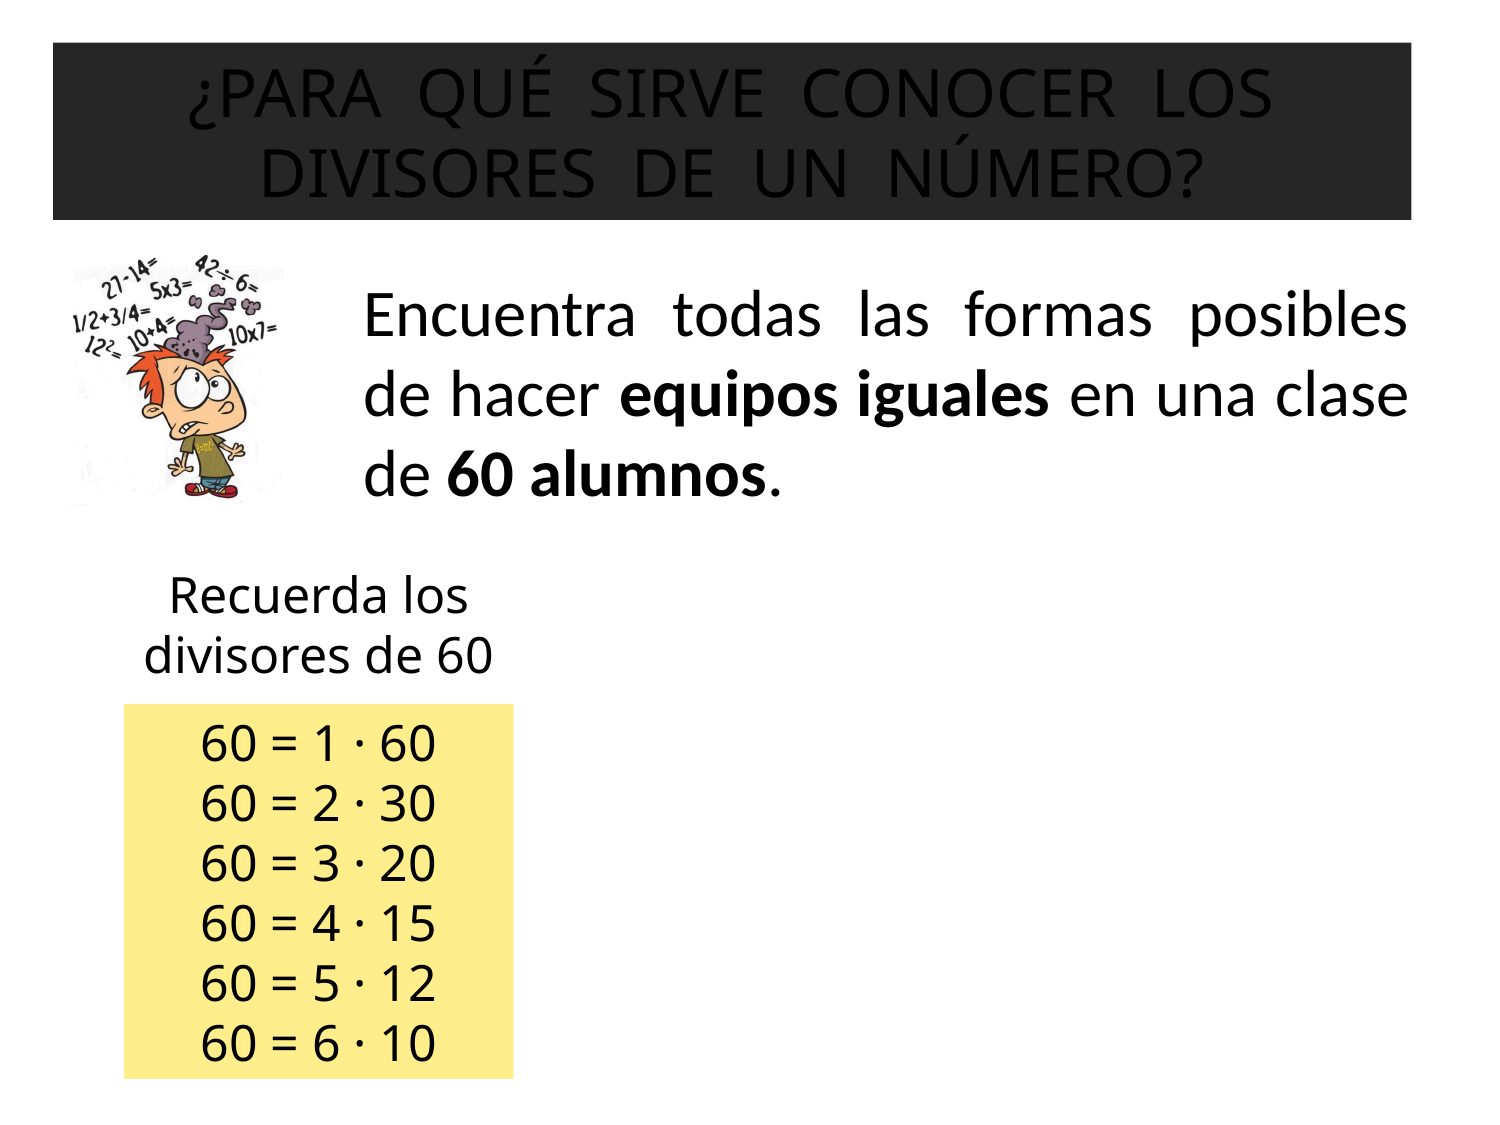

¿PARA QUÉ SIRVE CONOCER LOS DIVISORES DE UN NÚMERO?
#
Encuentra todas las formas posibles de hacer equipos iguales en una clase de 60 alumnos.
Recuerda los divisores de 60
60 = 1 · 60
60 = 2 · 30
60 = 3 · 20
60 = 4 · 15
60 = 5 · 12
60 = 6 · 10